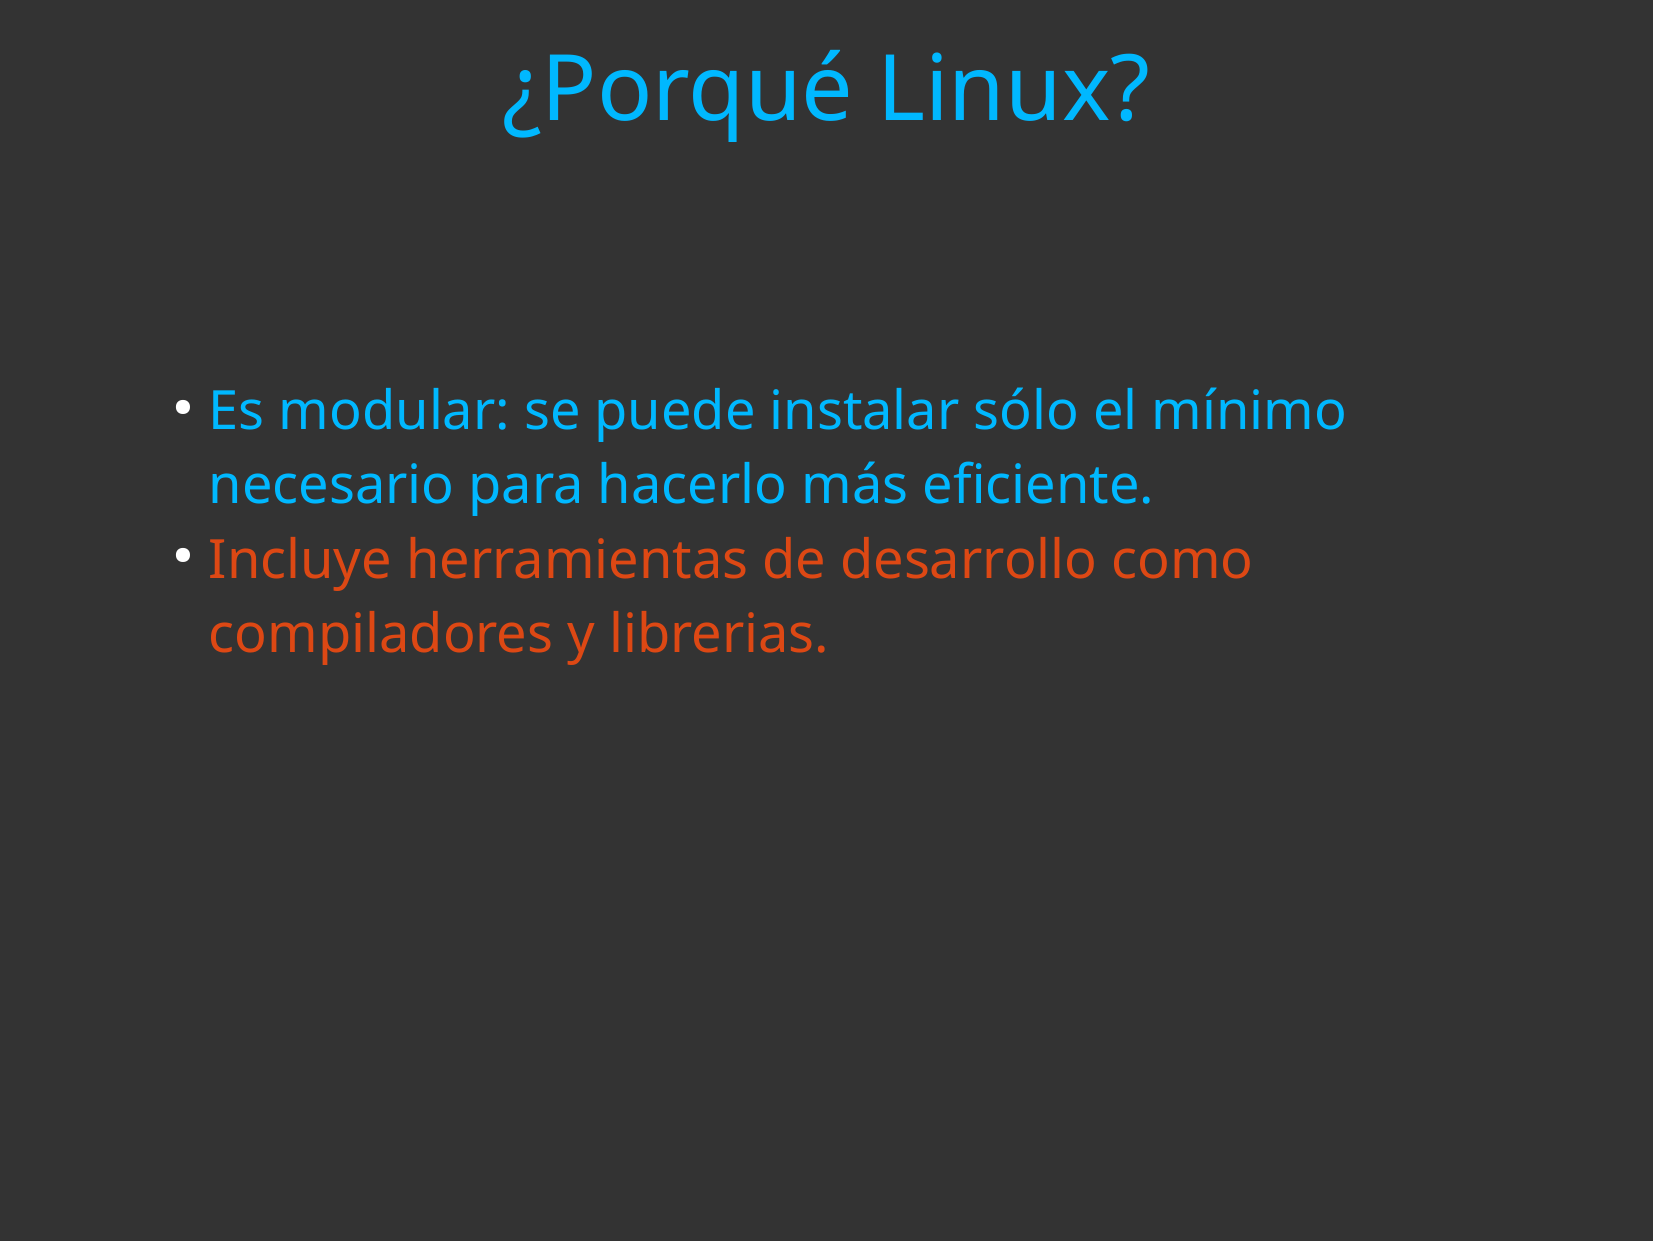

# ¿Porqué Linux?
Es modular: se puede instalar sólo el mínimo necesario para hacerlo más eficiente.
Incluye herramientas de desarrollo como compiladores y librerias.